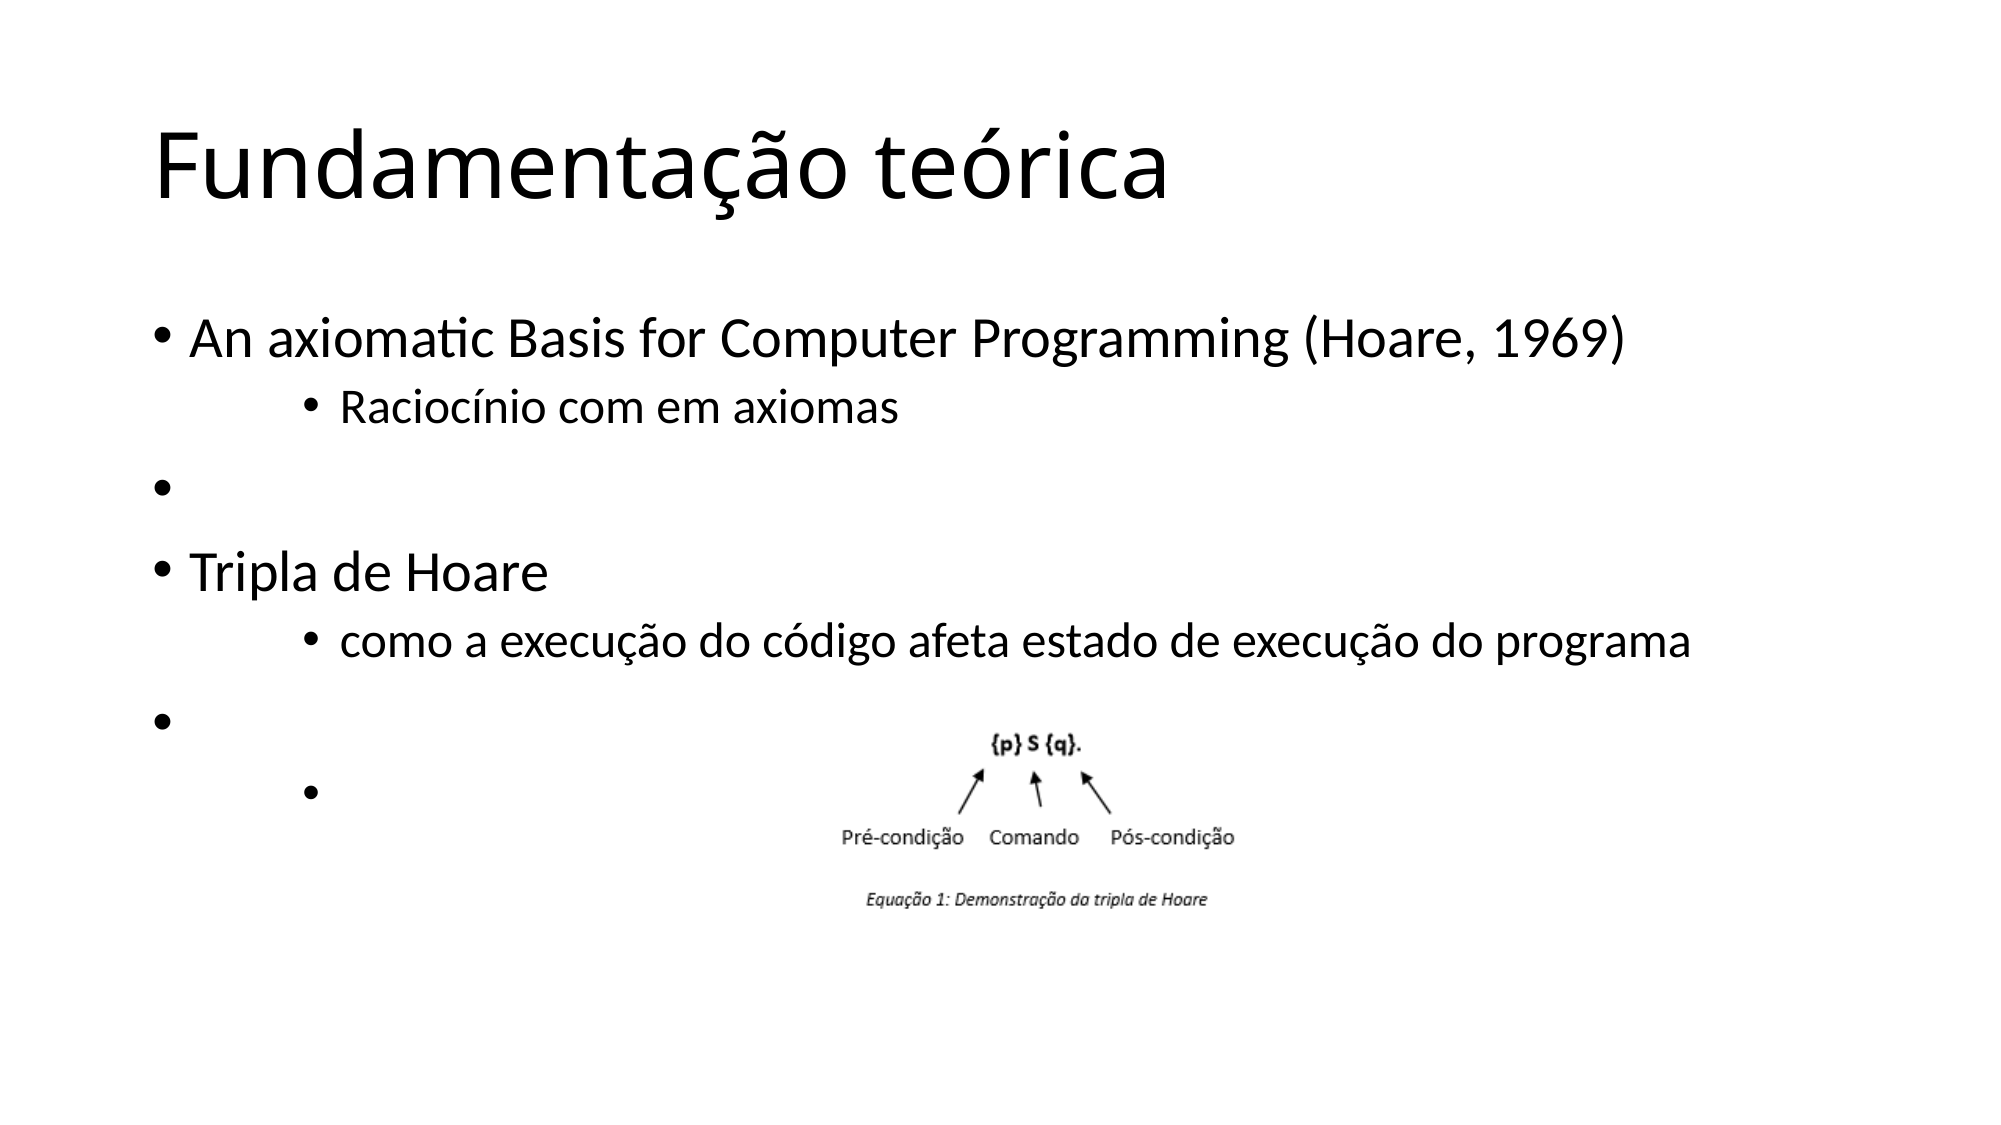

# Fundamentação teórica
An axiomatic Basis for Computer Programming (Hoare, 1969)
Raciocínio com em axiomas
Tripla de Hoare
como a execução do código afeta estado de execução do programa